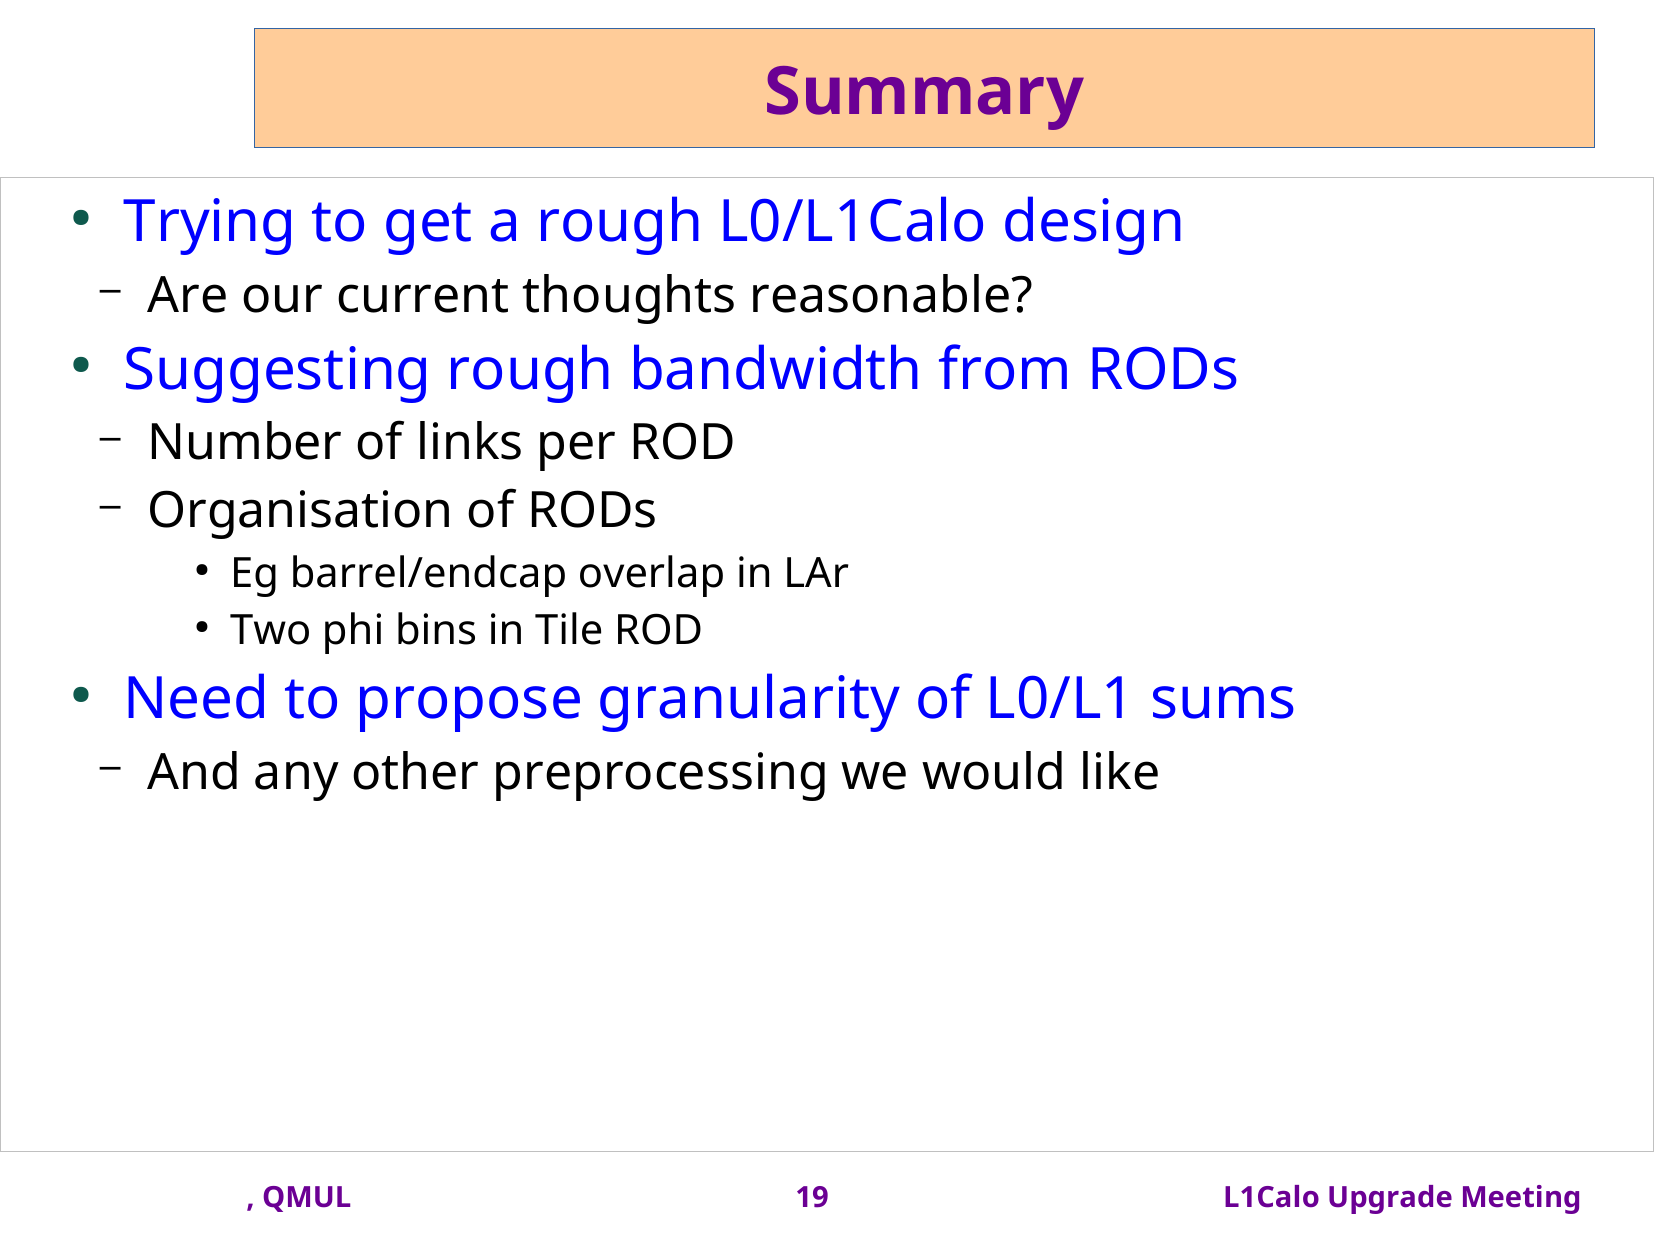

# Summary
Trying to get a rough L0/L1Calo design
Are our current thoughts reasonable?
Suggesting rough bandwidth from RODs
Number of links per ROD
Organisation of RODs
Eg barrel/endcap overlap in LAr
Two phi bins in Tile ROD
Need to propose granularity of L0/L1 sums
And any other preprocessing we would like